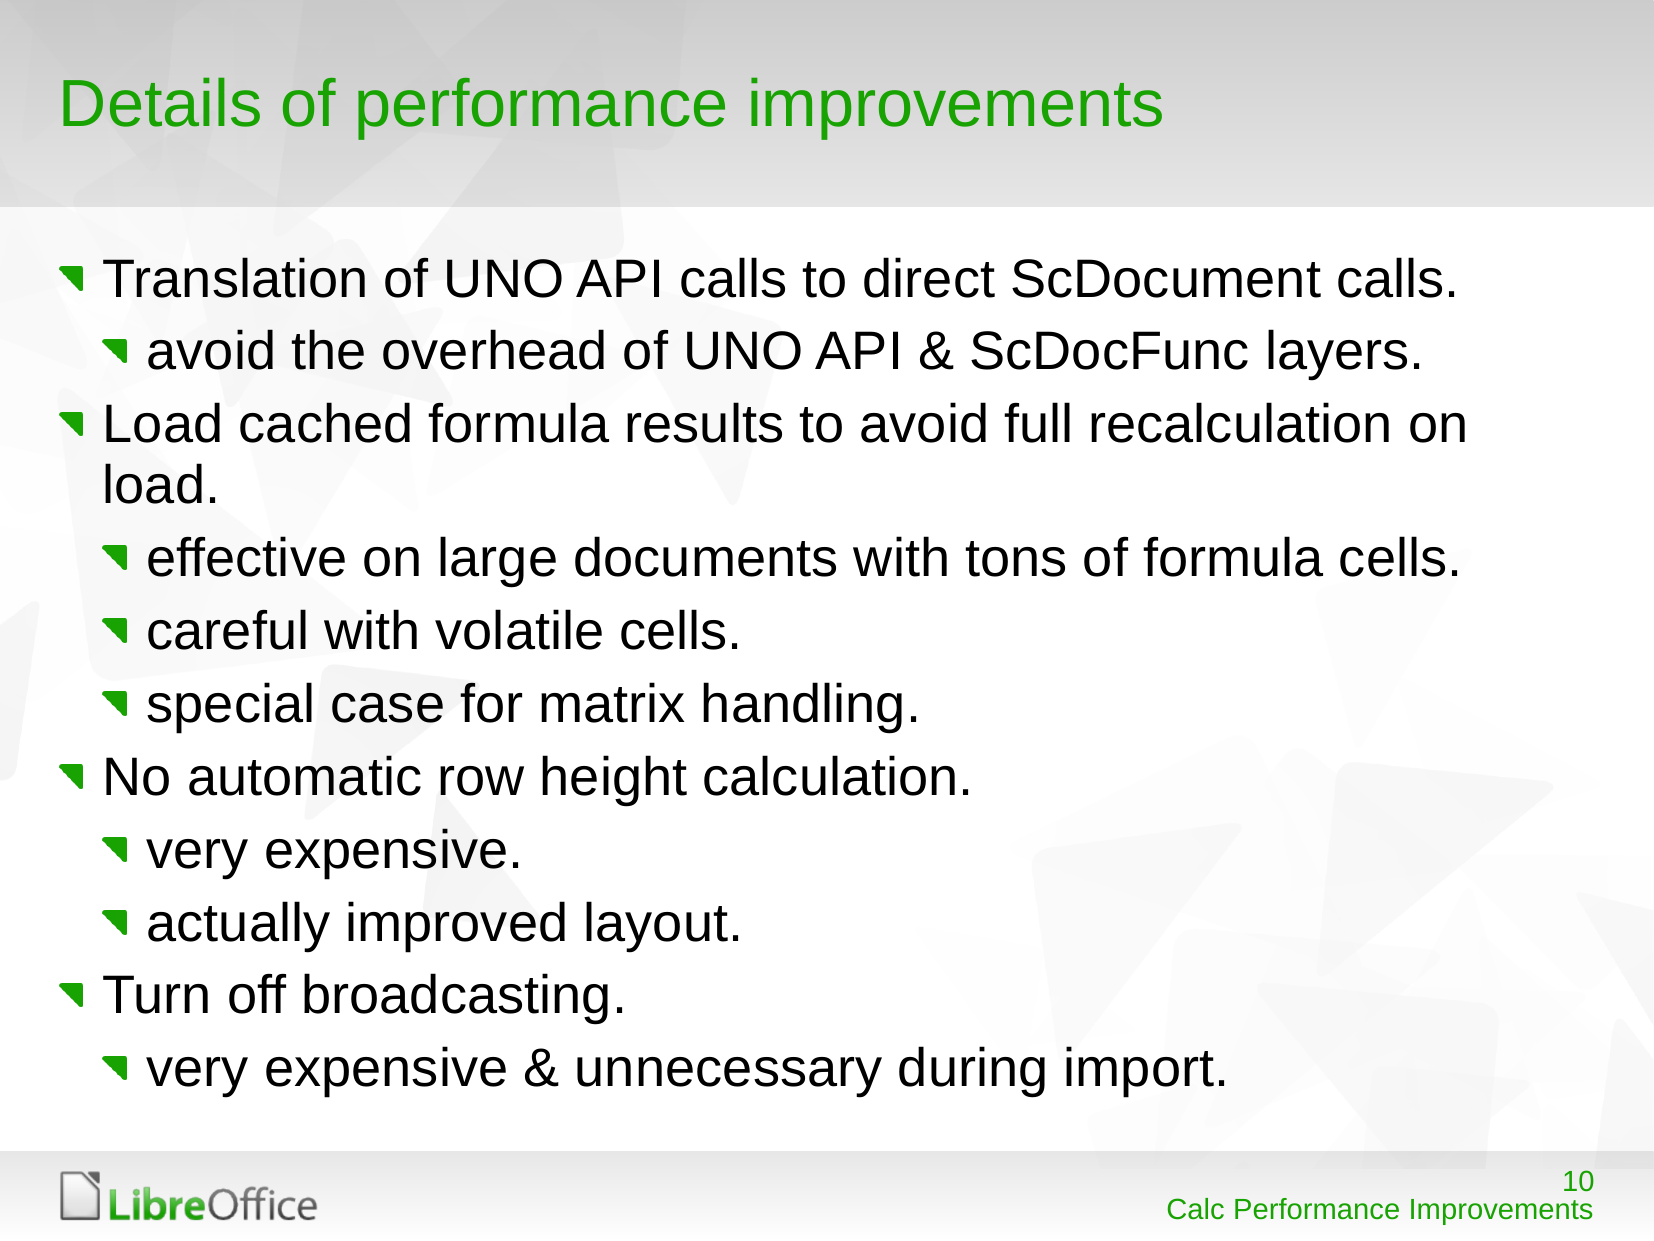

# Details of performance improvements
Translation of UNO API calls to direct ScDocument calls.
avoid the overhead of UNO API & ScDocFunc layers.
Load cached formula results to avoid full recalculation on load.
effective on large documents with tons of formula cells.
careful with volatile cells.
special case for matrix handling.
No automatic row height calculation.
very expensive.
actually improved layout.
Turn off broadcasting.
very expensive & unnecessary during import.
10
Calc Performance Improvements